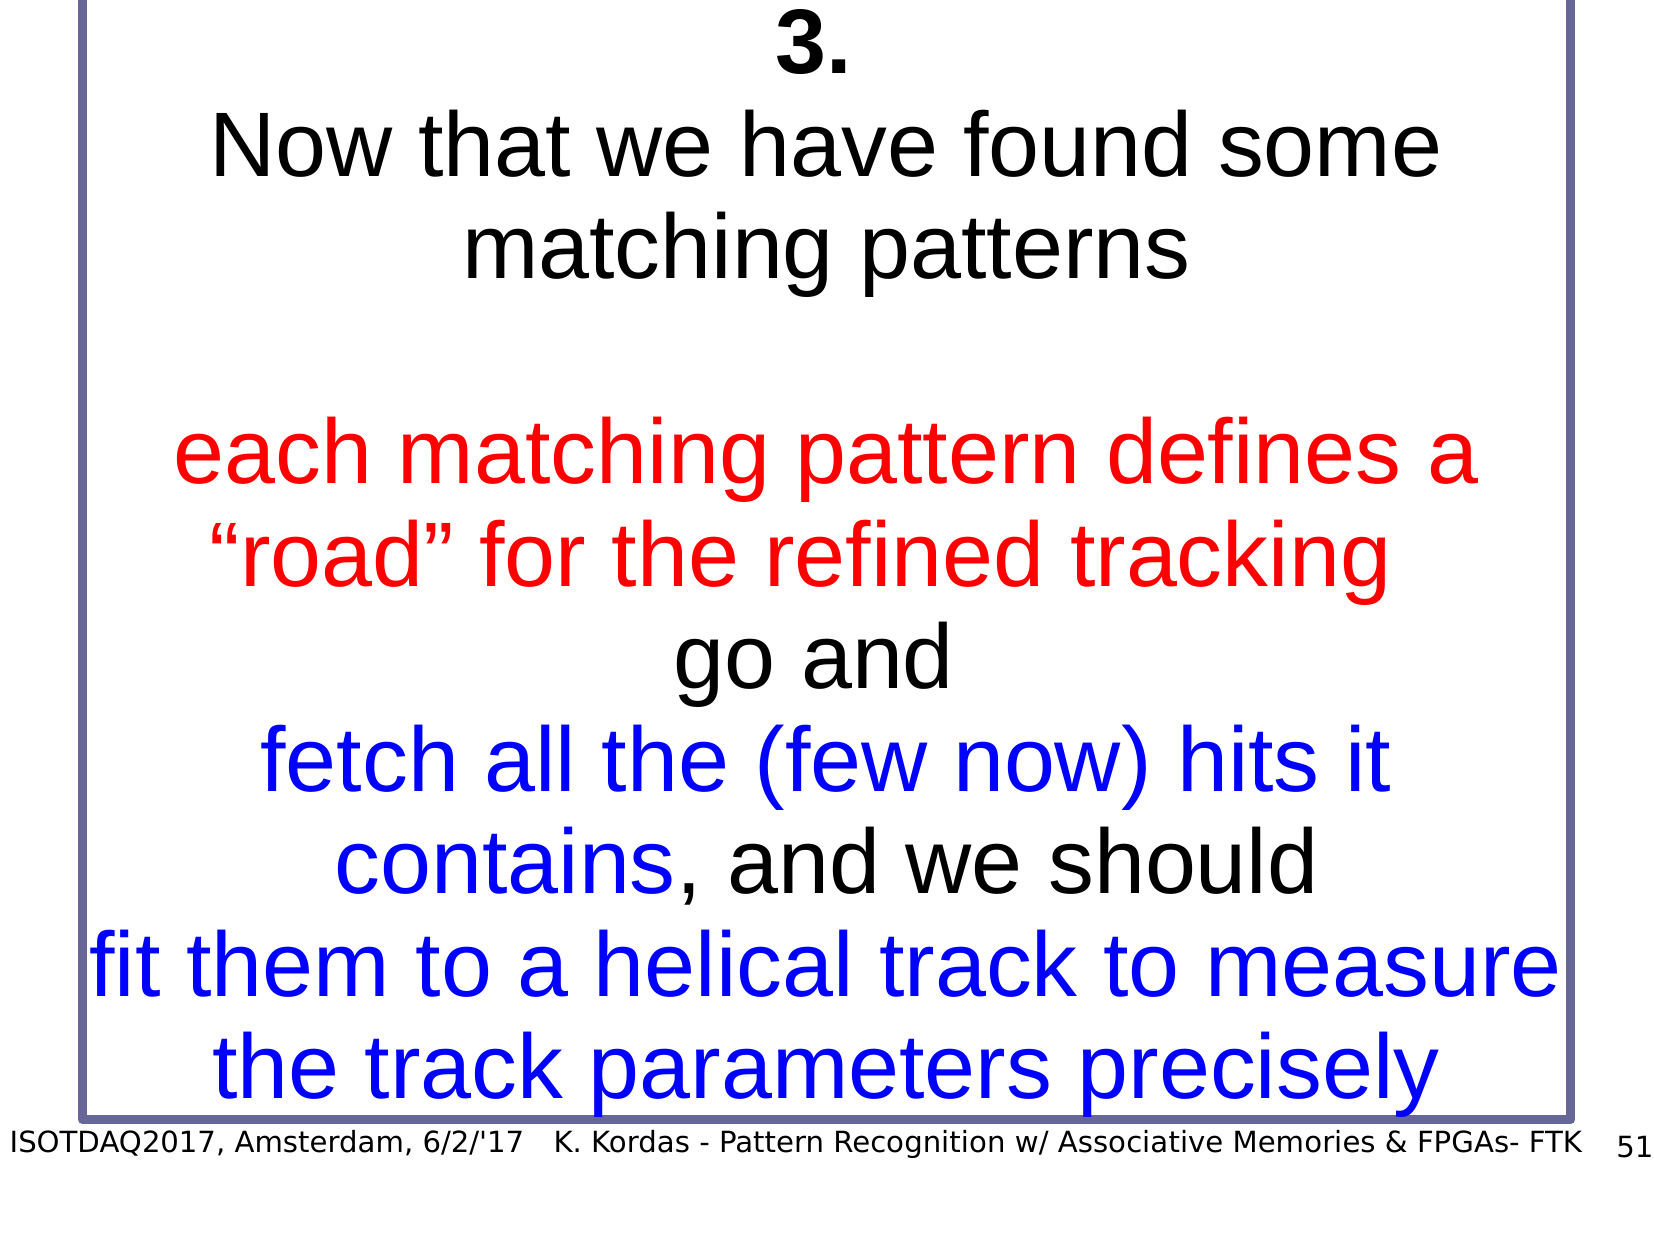

# 3. Now that we have found some matching patterns each matching pattern defines a “road” for the refined tracking go and fetch all the (few now) hits it contains, and we should fit them to a helical track to measure the track parameters precisely
ISOTDAQ2017, Amsterdam, 6/2/'17
K. Kordas - Pattern Recognition w/ Associative Memories & FPGAs- FTK
51